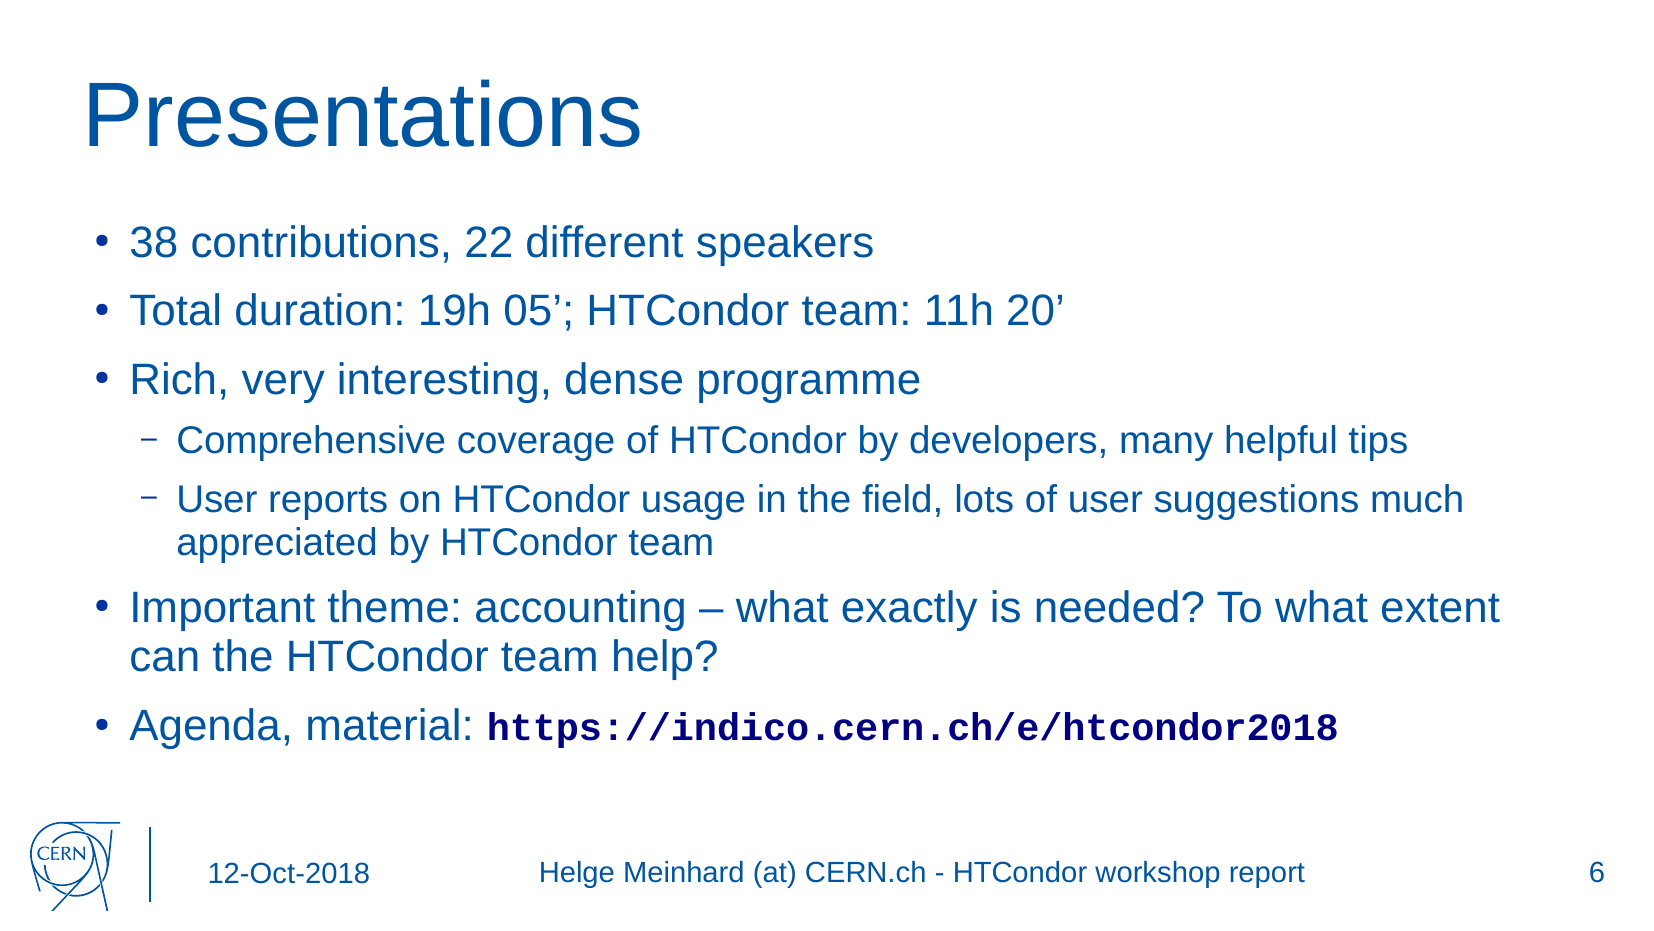

# Presentations
38 contributions, 22 different speakers
Total duration: 19h 05’; HTCondor team: 11h 20’
Rich, very interesting, dense programme
Comprehensive coverage of HTCondor by developers, many helpful tips
User reports on HTCondor usage in the field, lots of user suggestions much appreciated by HTCondor team
Important theme: accounting – what exactly is needed? To what extent can the HTCondor team help?
Agenda, material: https://indico.cern.ch/e/htcondor2018
Helge Meinhard (at) CERN.ch - HTCondor workshop report
6
12-Oct-2018